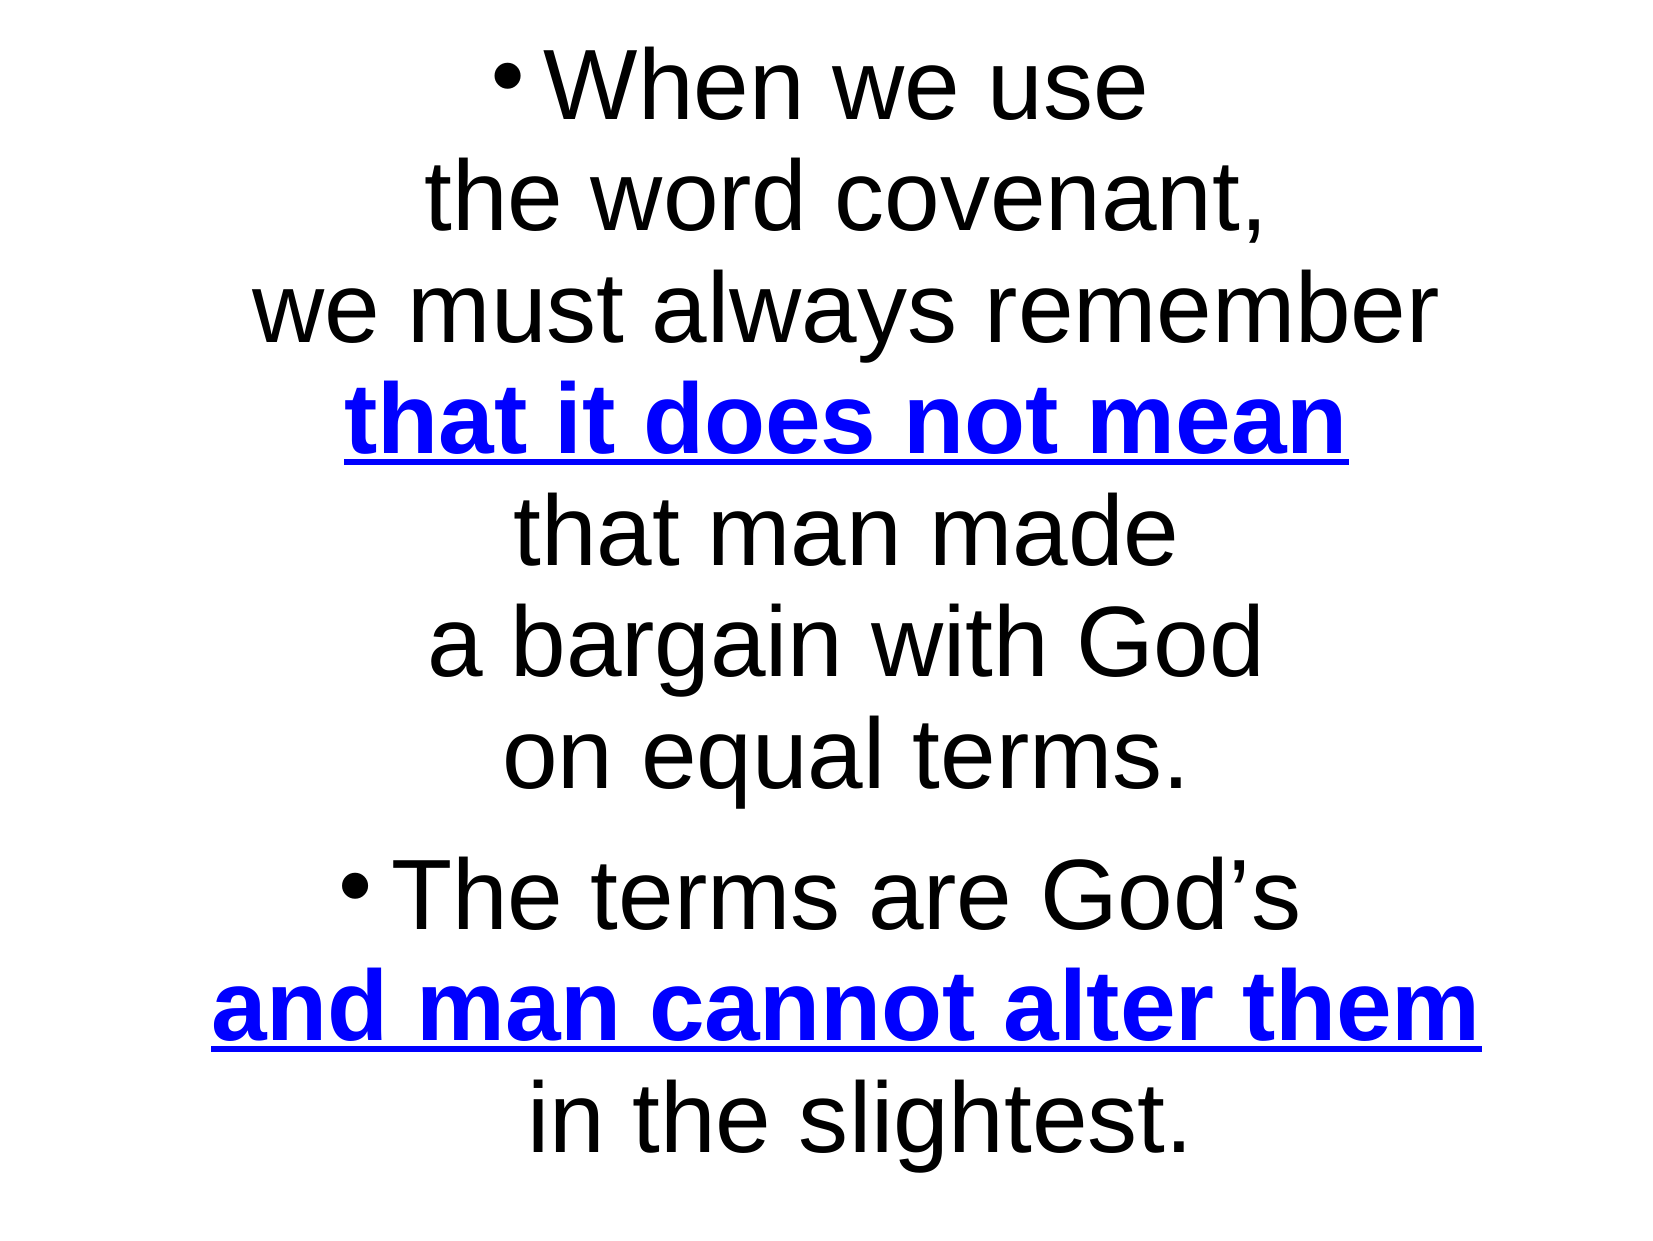

# When we use the word covenant, we must always remember that it does not mean that man made a bargain with God on equal terms.
The terms are God’s
and man cannot alter them
in the slightest.
28